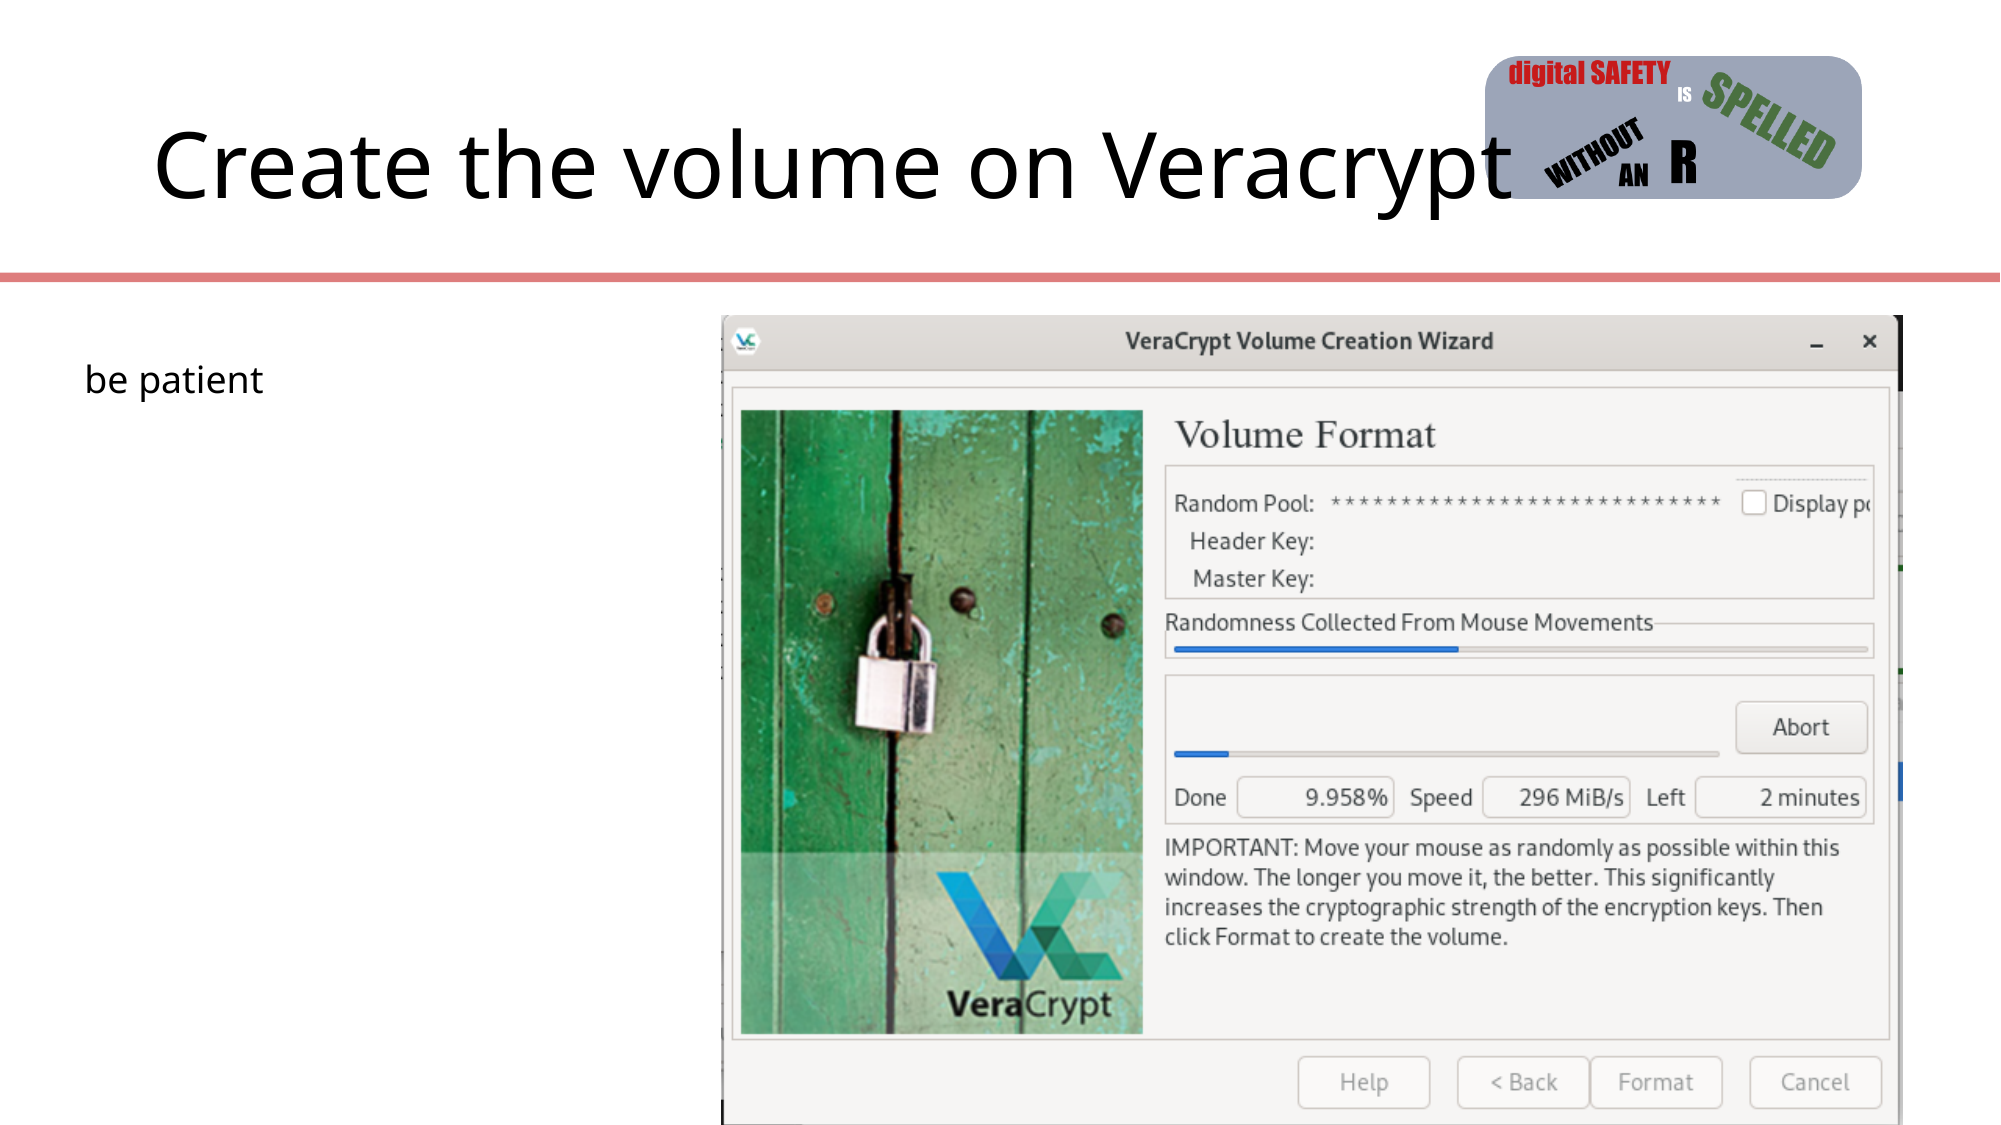

# Create the volume on Veracrypt
be patient